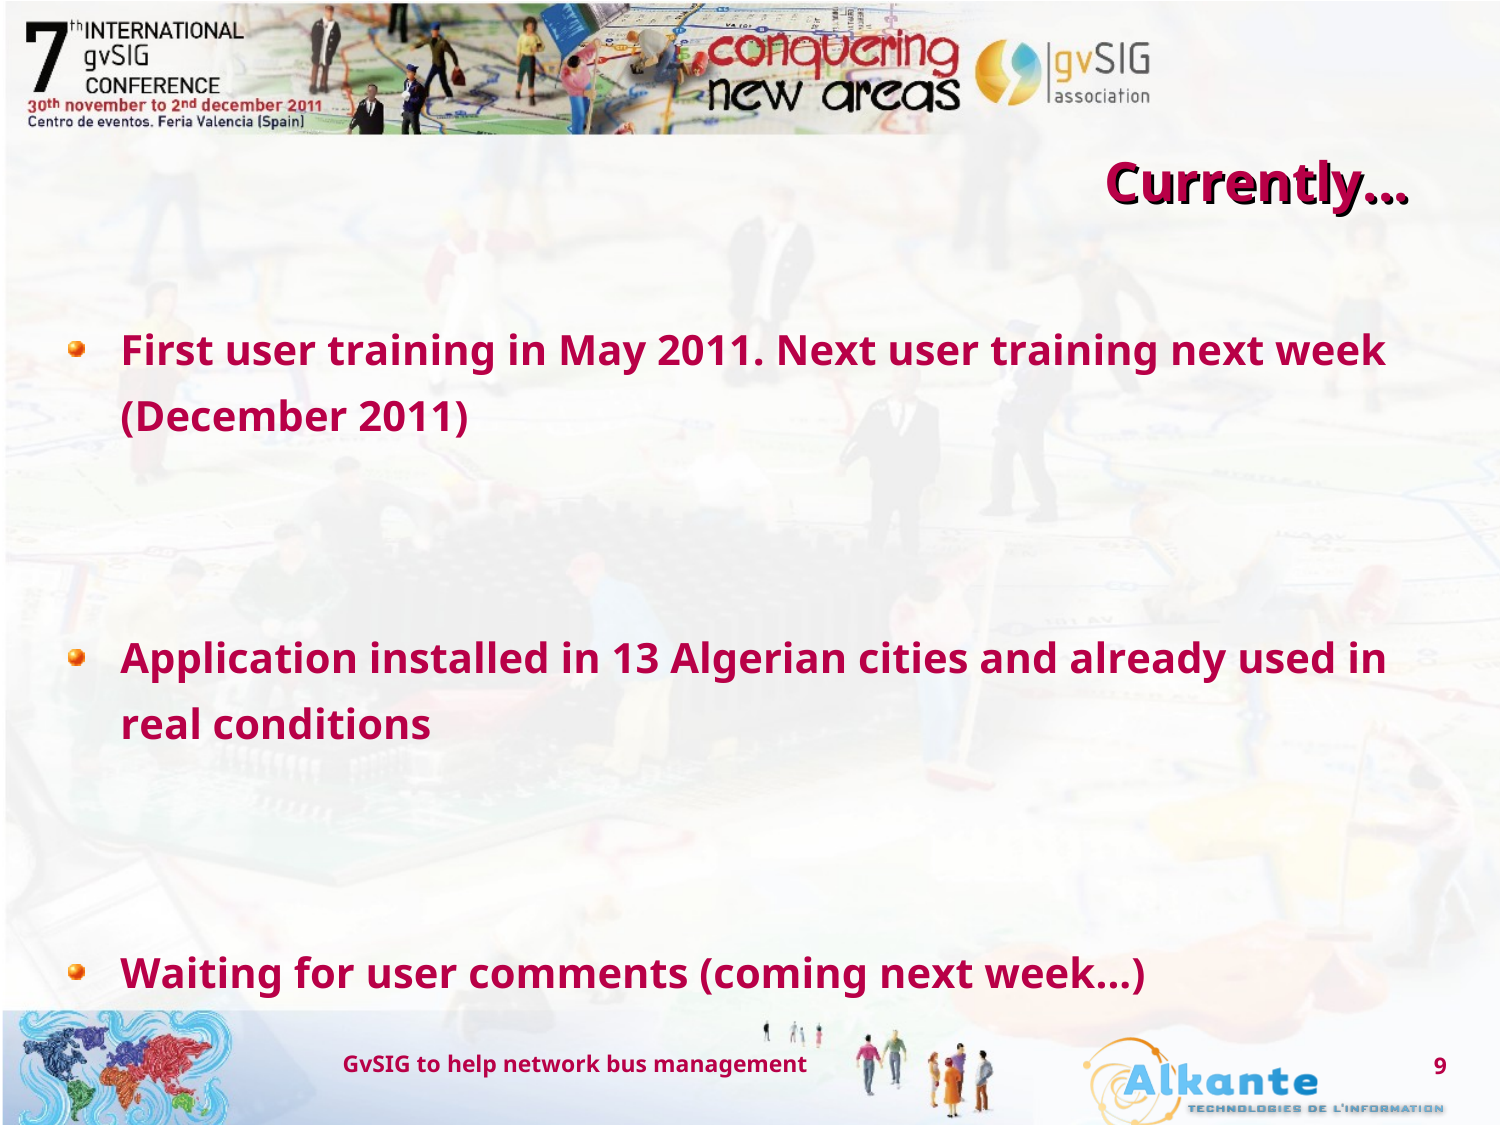

# Currently...
First user training in May 2011. Next user training next week (December 2011)
Application installed in 13 Algerian cities and already used in real conditions
Waiting for user comments (coming next week...)
GvSIG to help network bus management
9